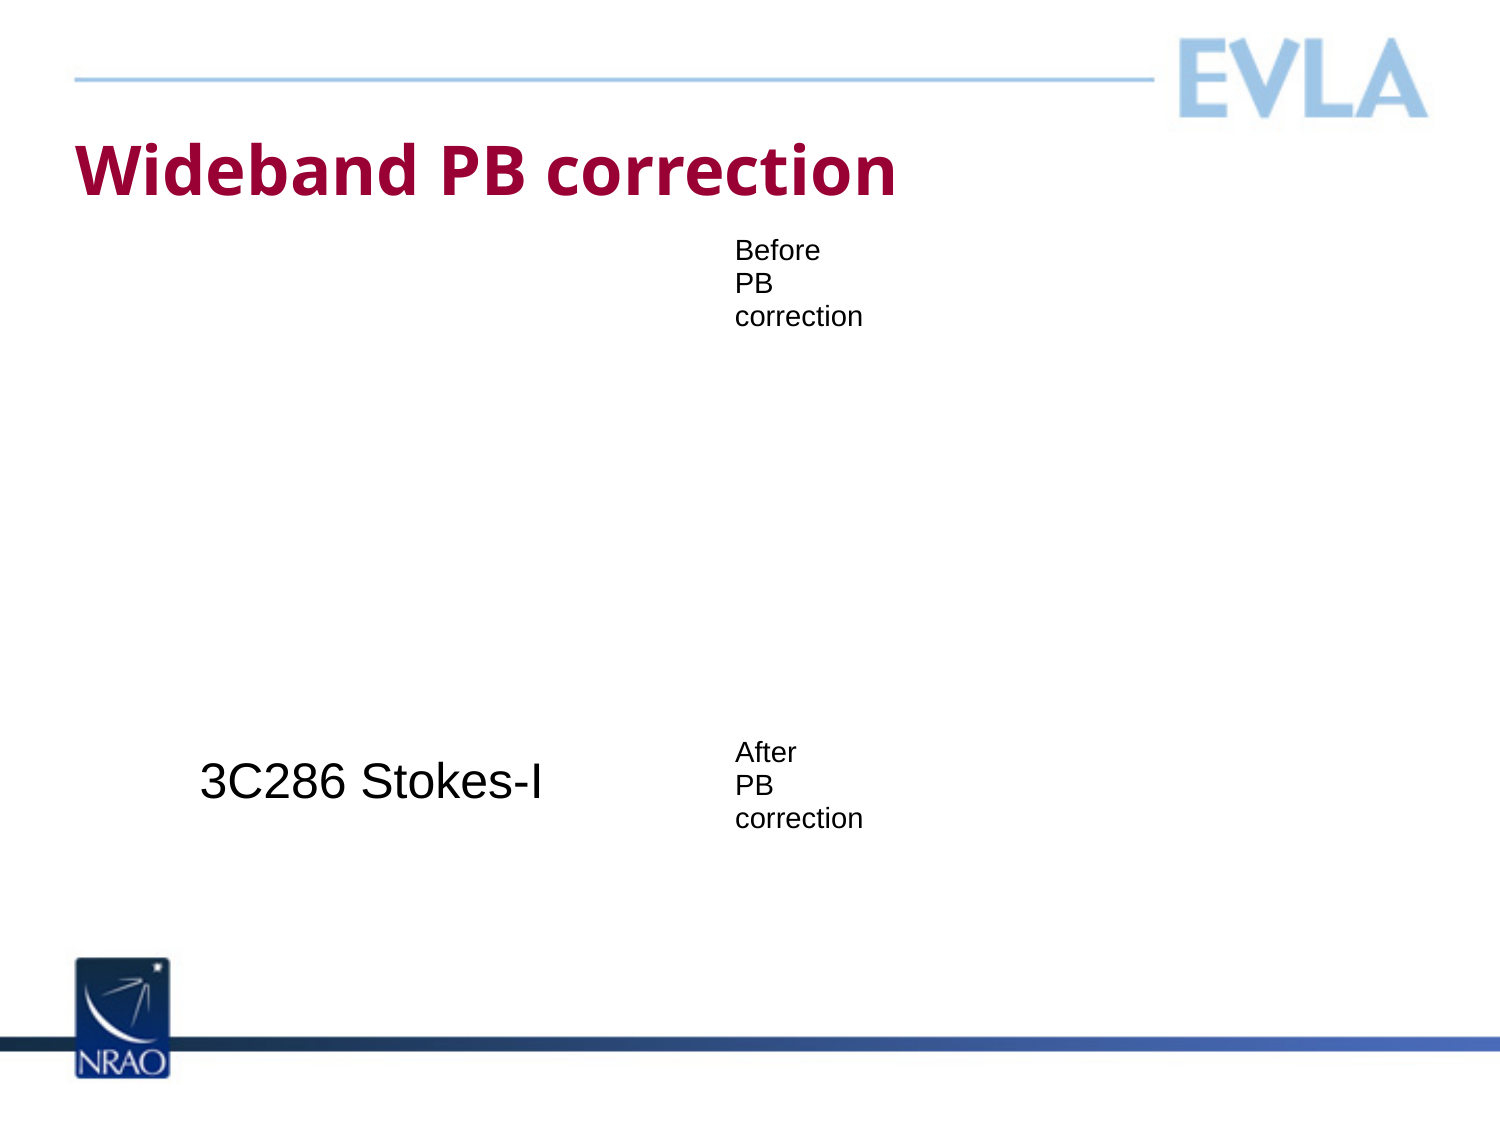

# Wideband PB correction
Before
PB
correction
PB=50%
After
PB
correction
3C286 Stokes-I